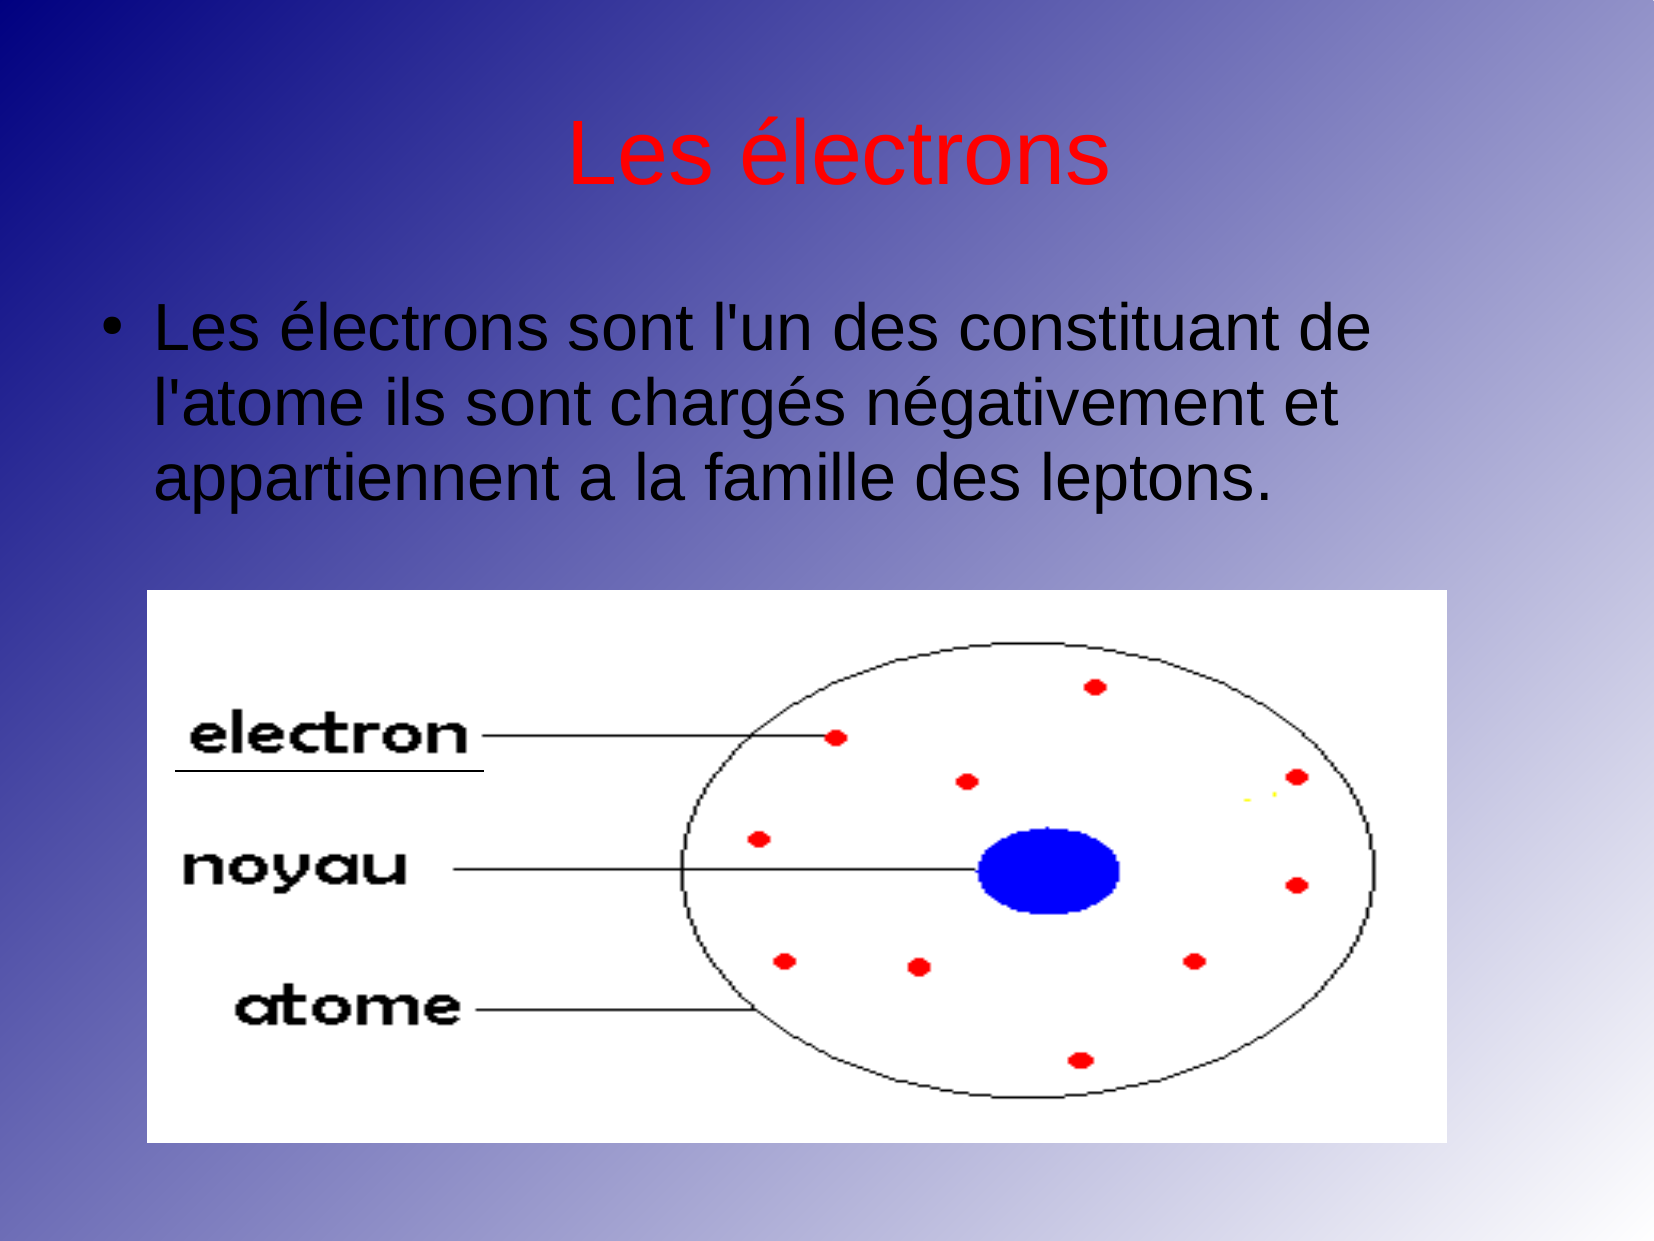

# Les électrons
Les électrons sont l'un des constituant de l'atome ils sont chargés négativement et appartiennent a la famille des leptons.